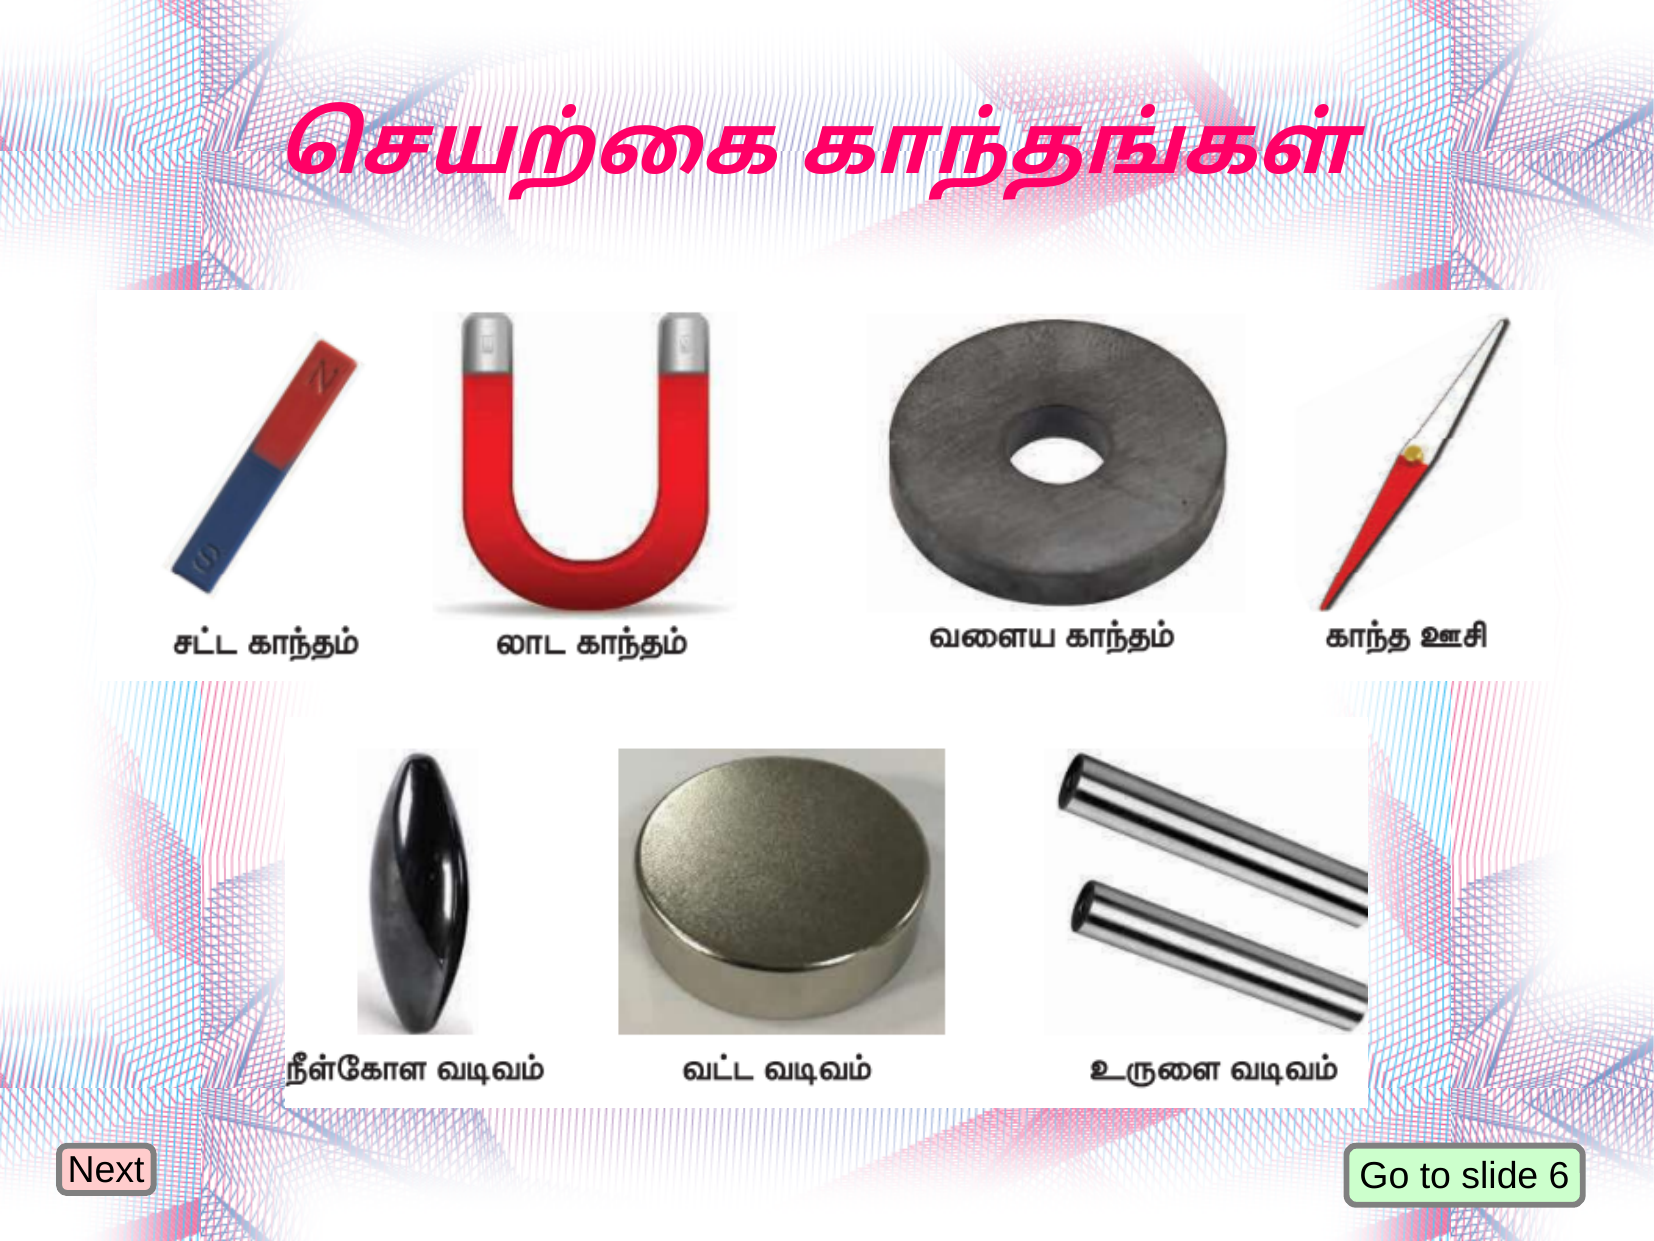

# செயற்கை காந்தங்கள்
Go to slide 6
Next